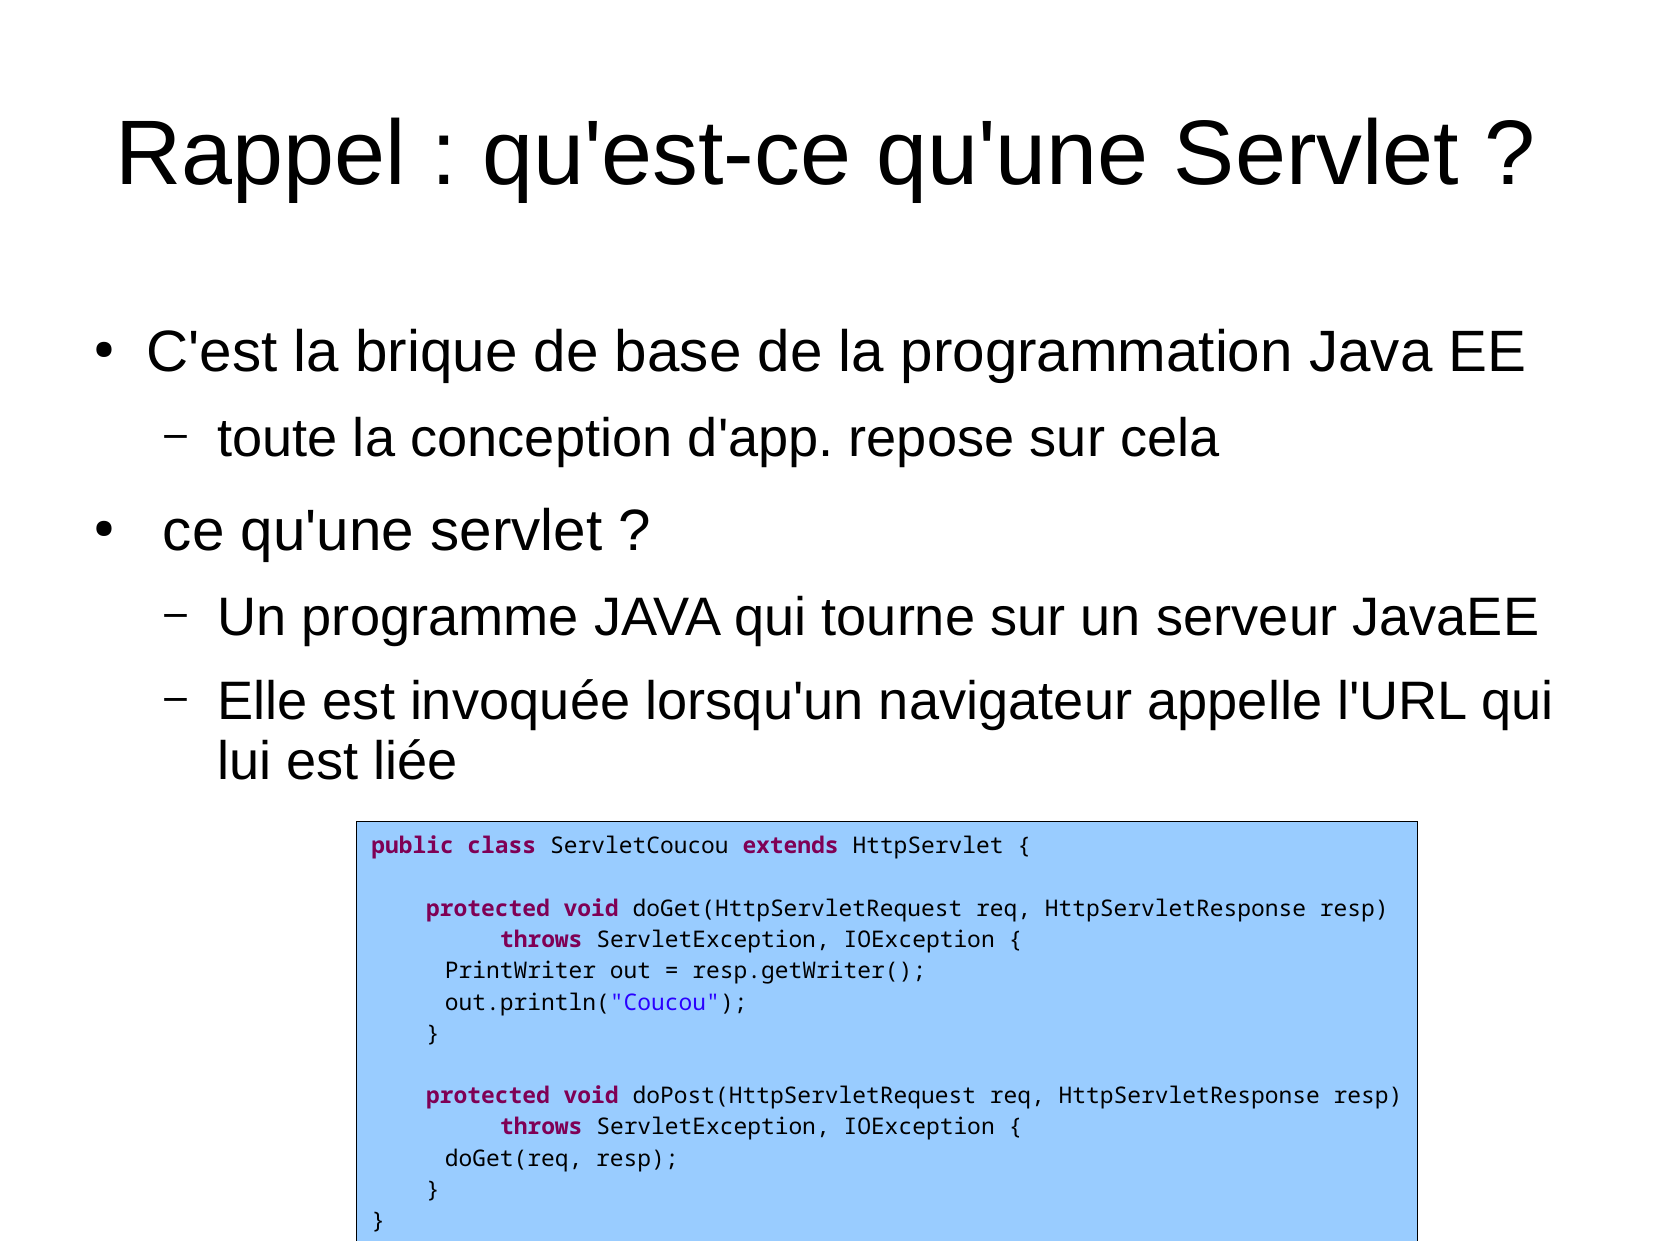

# Rappel : qu'est-ce qu'une Servlet ?
C'est la brique de base de la programmation Java EE
toute la conception d'app. repose sur cela
 ce qu'une servlet ?
Un programme JAVA qui tourne sur un serveur JavaEE
Elle est invoquée lorsqu'un navigateur appelle l'URL qui lui est liée
public class ServletCoucou extends HttpServlet {
 protected void doGet(HttpServletRequest req, HttpServletResponse resp)
	 throws ServletException, IOException {
	PrintWriter out = resp.getWriter();
	out.println("Coucou");
 }
 protected void doPost(HttpServletRequest req, HttpServletResponse resp)
	 throws ServletException, IOException {
	doGet(req, resp);
 }
}